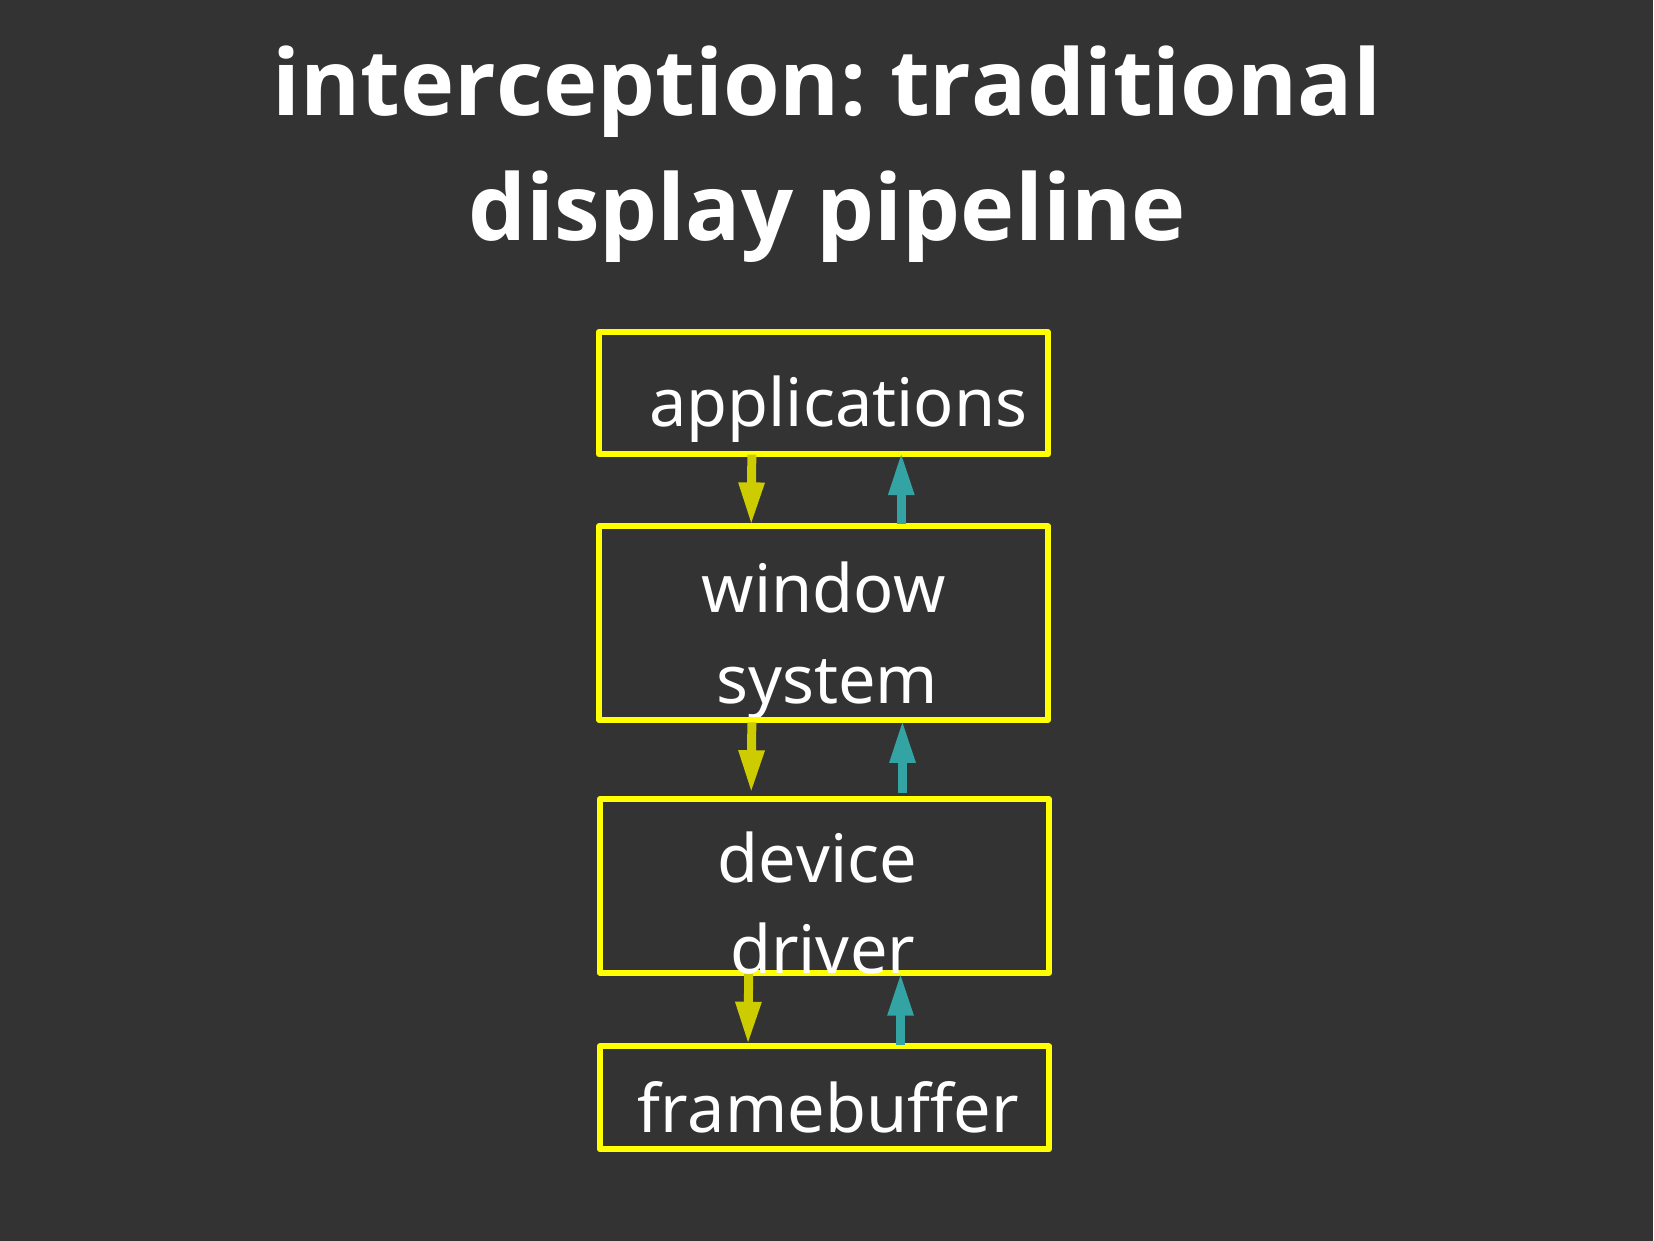

# interception: traditional display pipeline
applications
window
system
device
driver
framebuffer